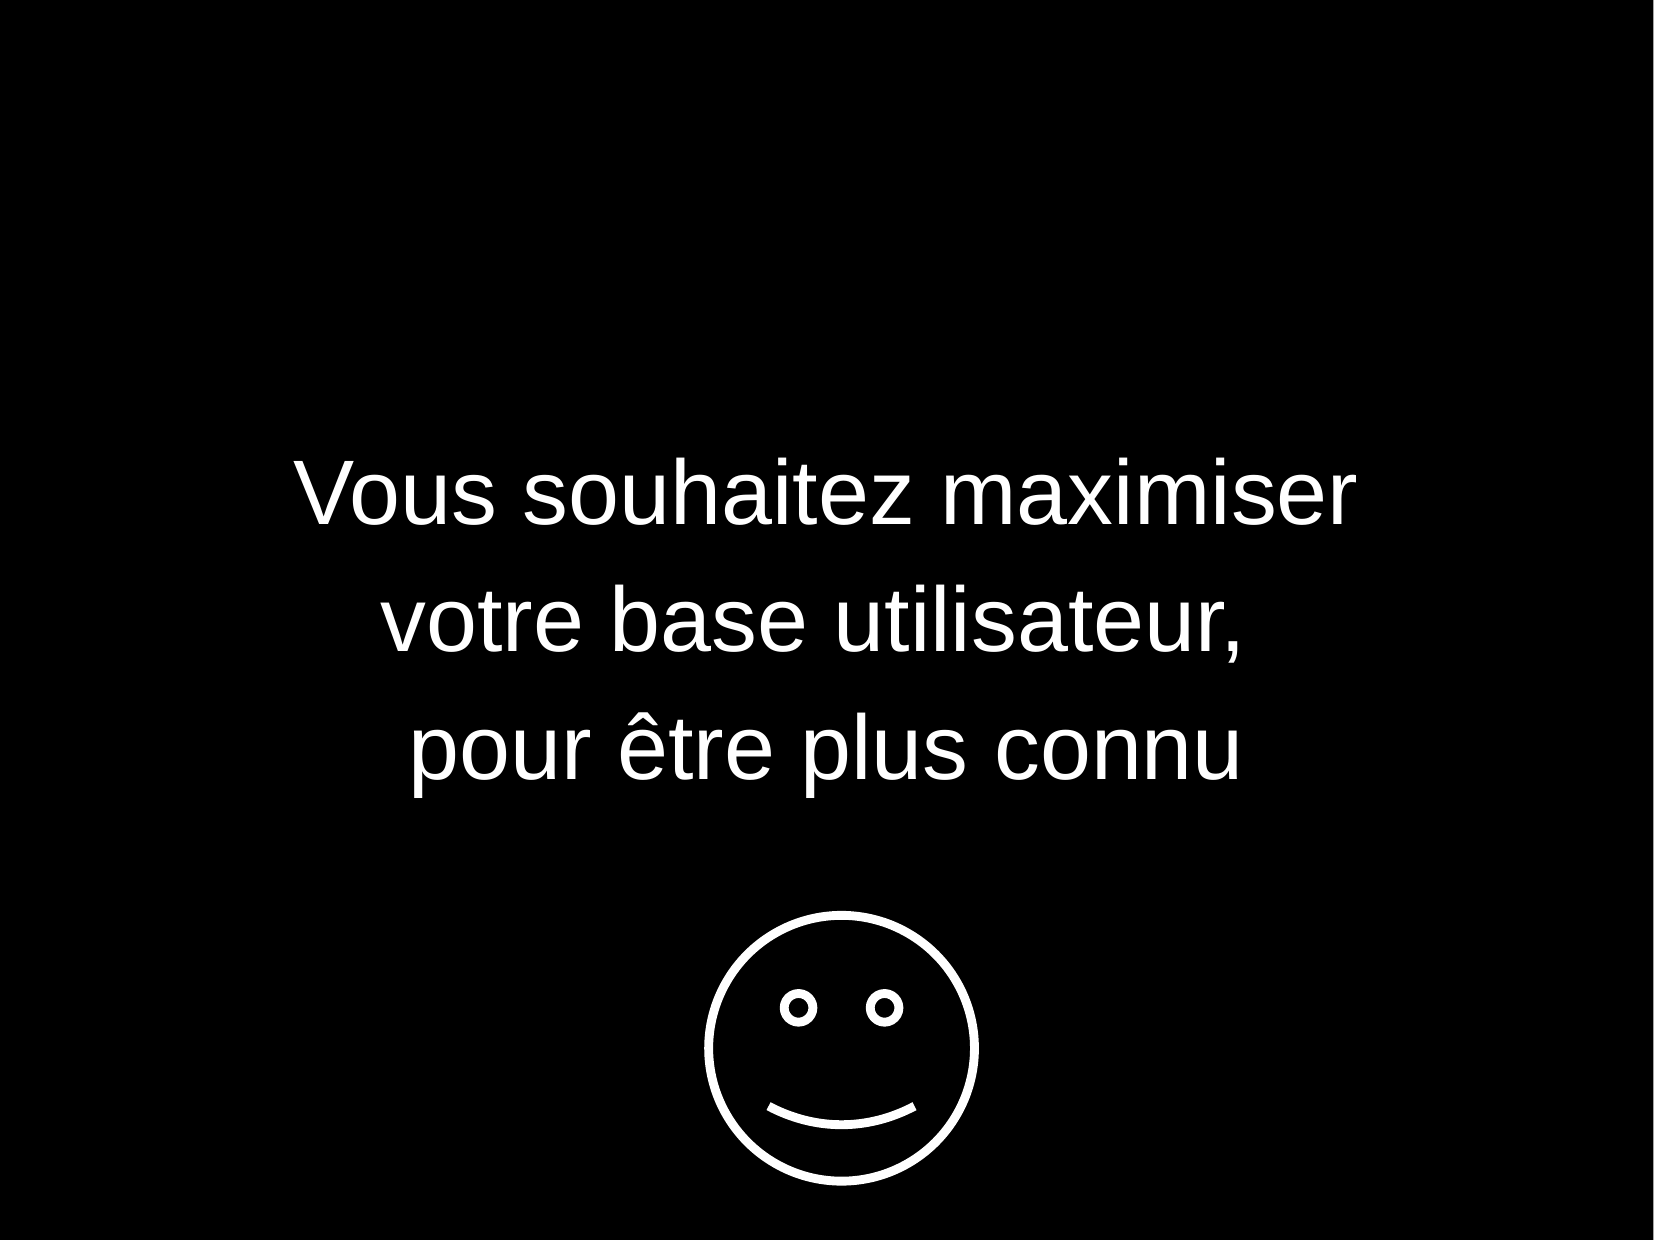

Vous souhaitez maximiser
votre base utilisateur,
pour être plus connu